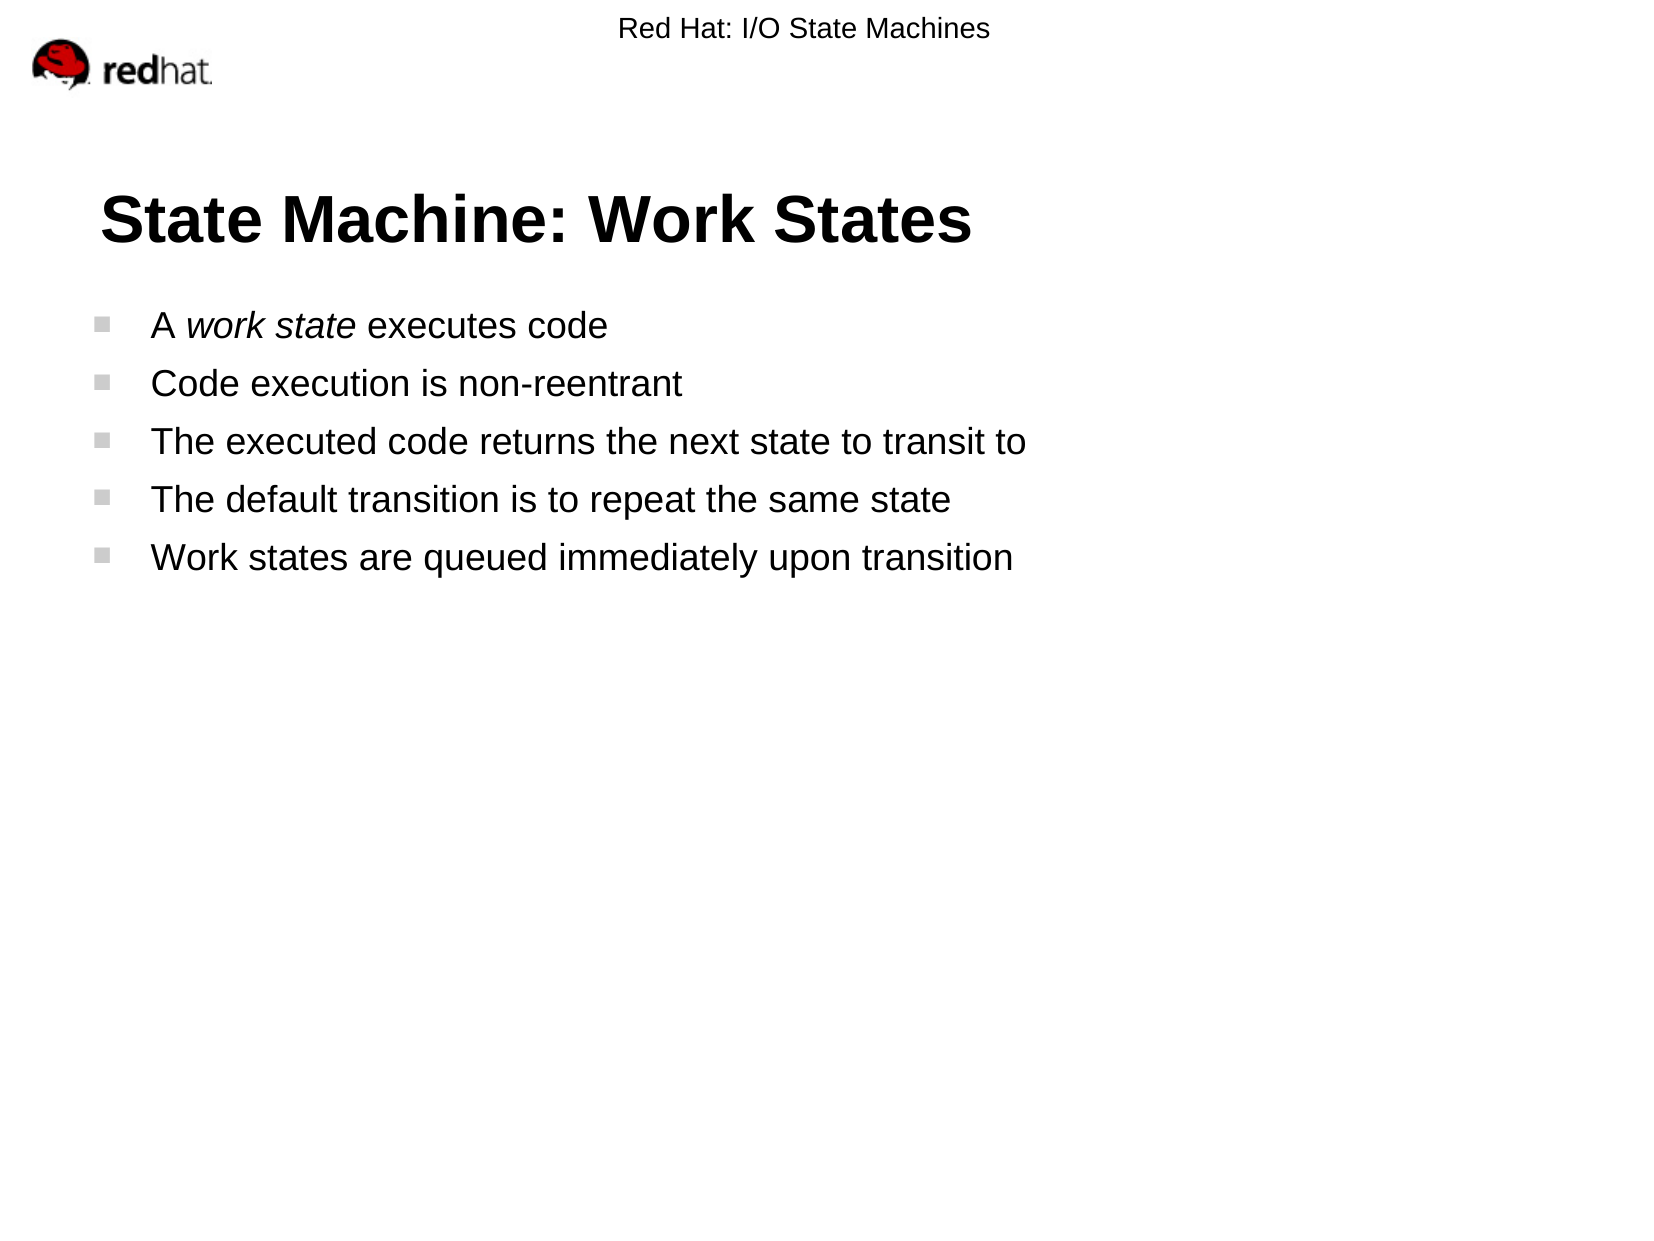

# State Machine: Work States
A work state executes code
Code execution is non-reentrant
The executed code returns the next state to transit to
The default transition is to repeat the same state
Work states are queued immediately upon transition